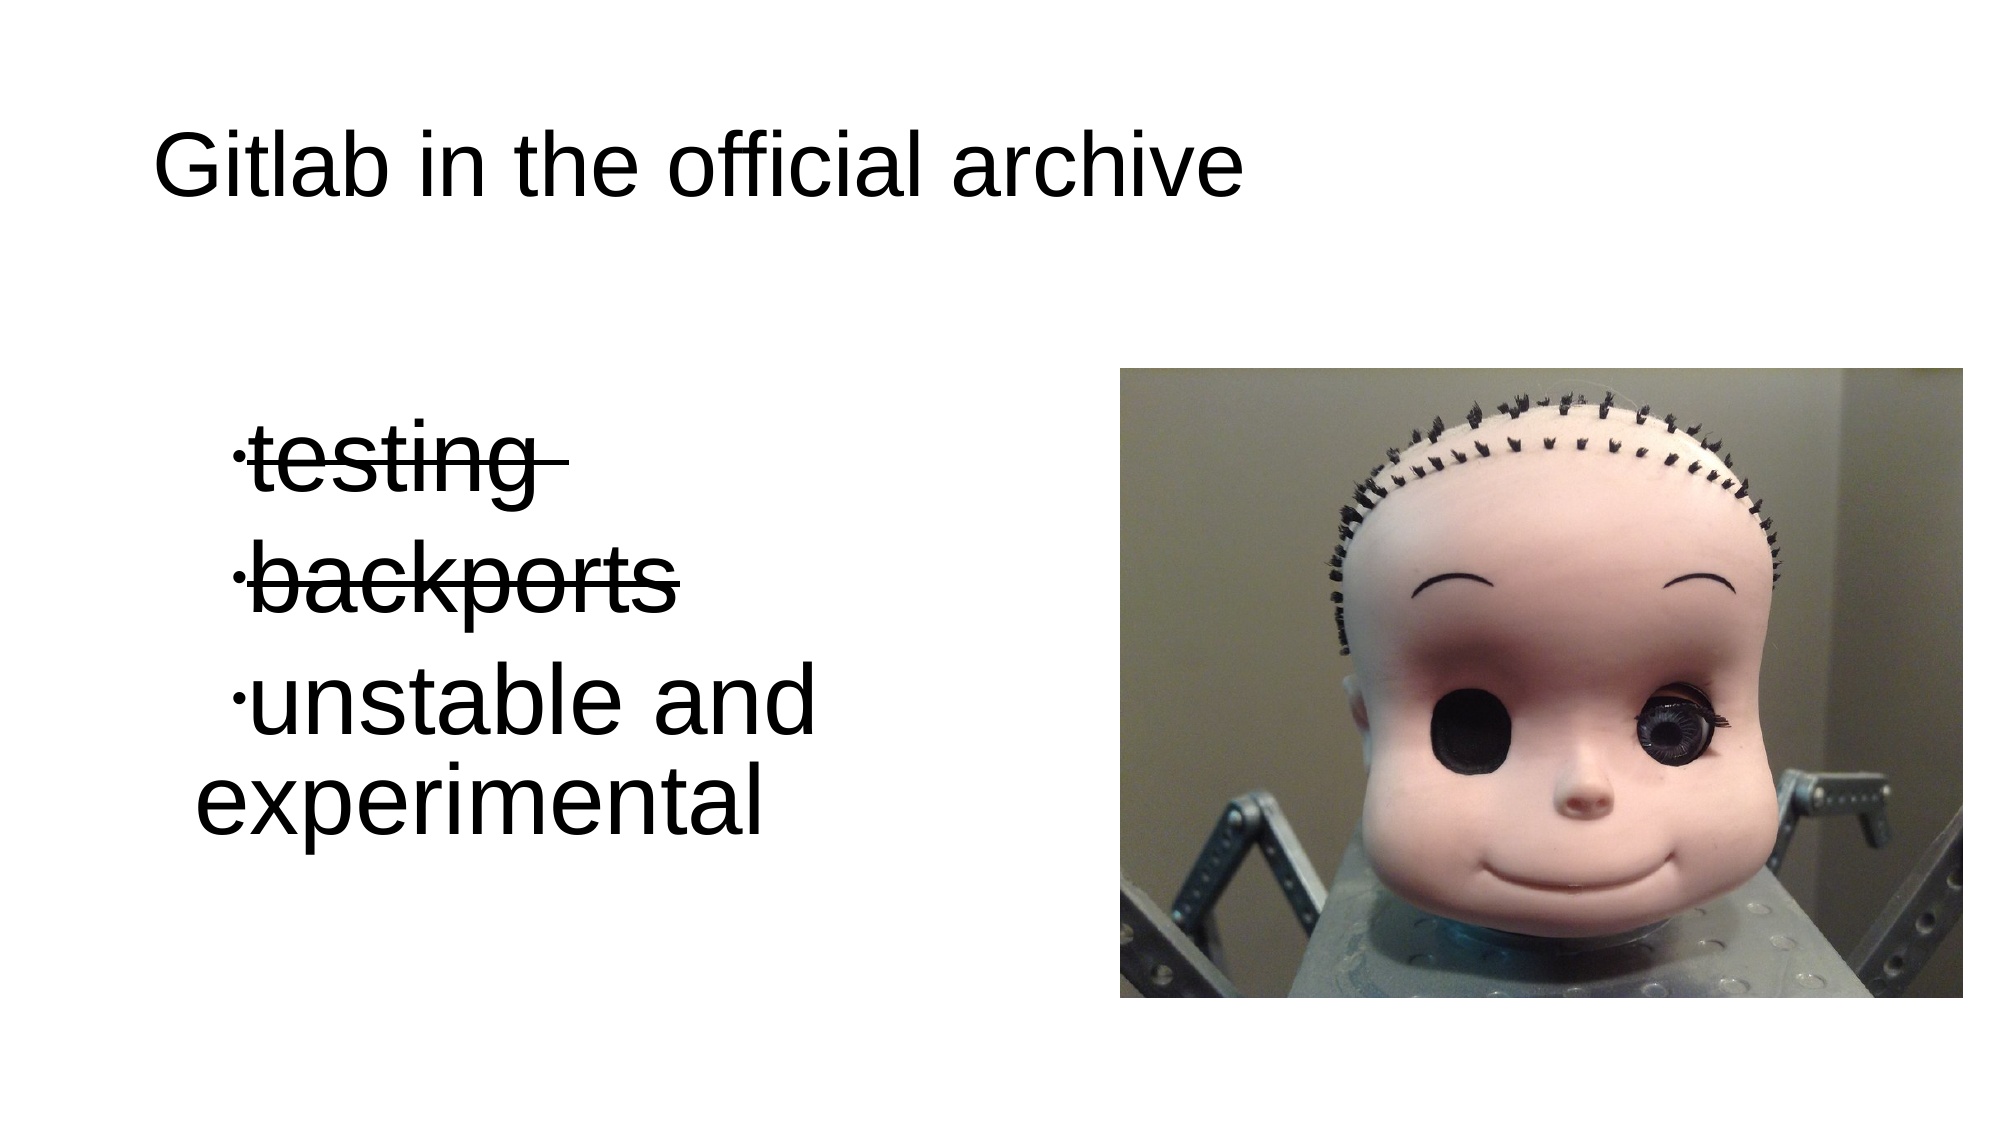

# Gitlab in the official archive
testing
backports
unstable and experimental